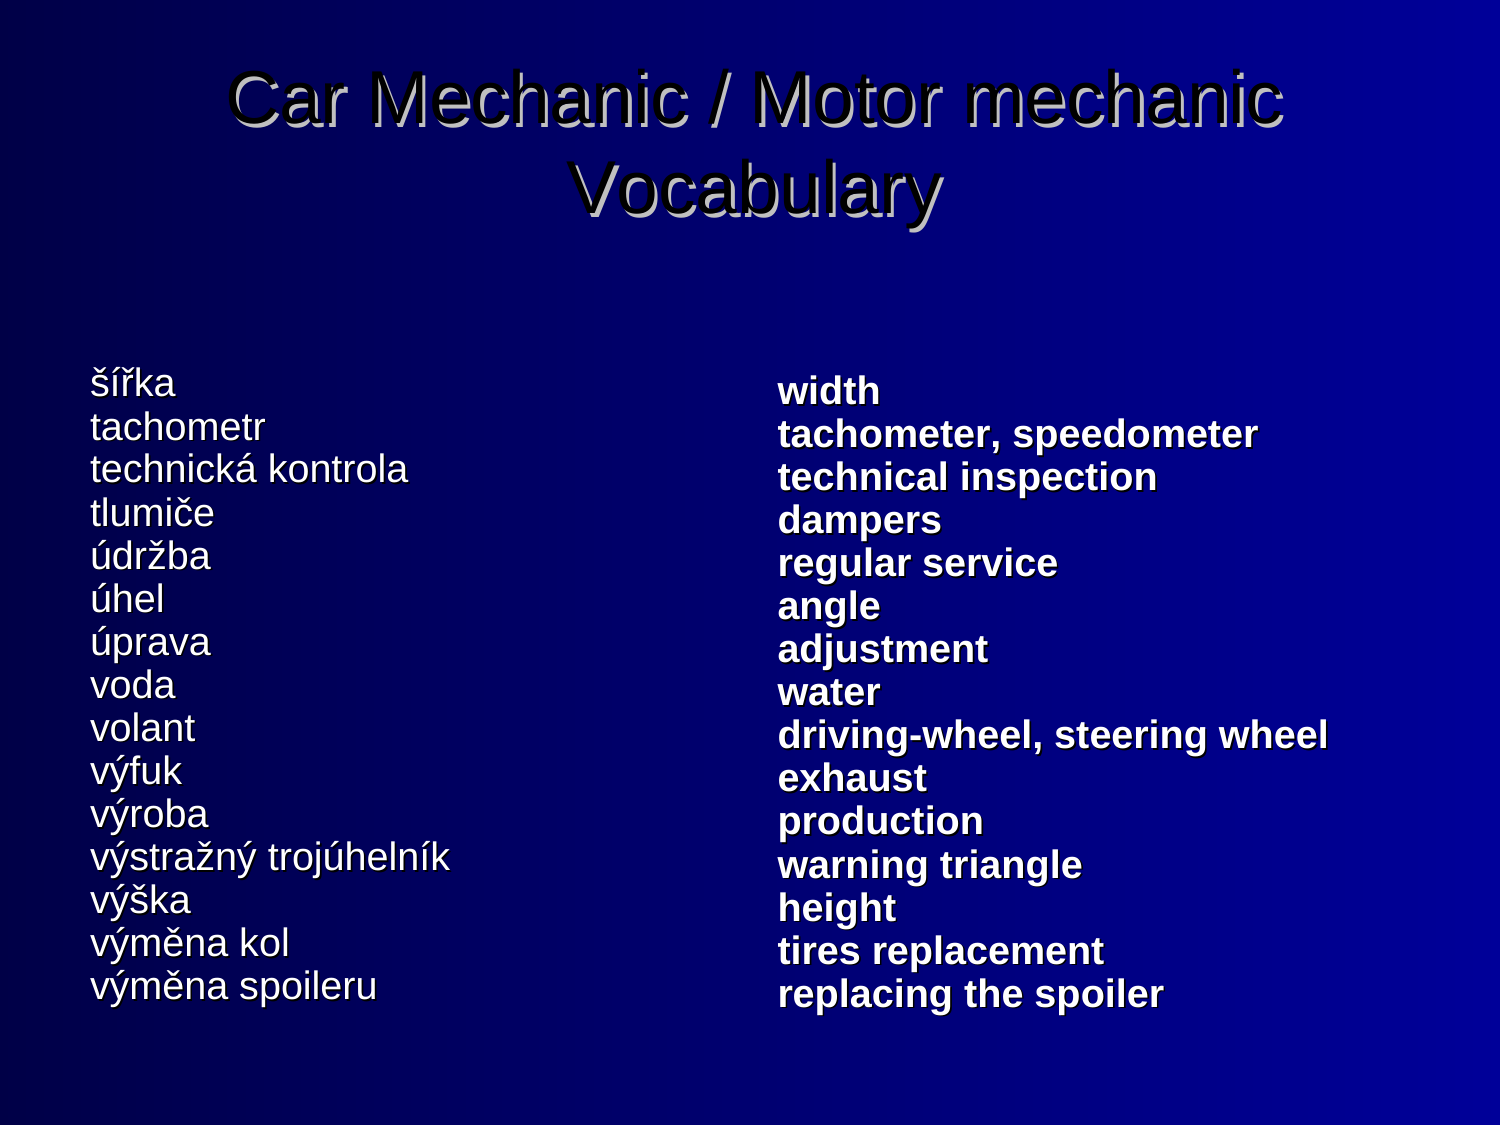

# Car Mechanic / Motor mechanic Vocabulary
šířka
tachometr
technická kontrola
tlumiče
údržba
úhel
úprava
voda
volant
výfuk
výroba
výstražný trojúhelník
výška
výměna kol
výměna spoileru
width
tachometer, speedometer
technical inspection
dampers
regular service
angle
adjustment
water
driving-wheel, steering wheel
exhaust
production
warning triangle
height
tires replacement
replacing the spoiler